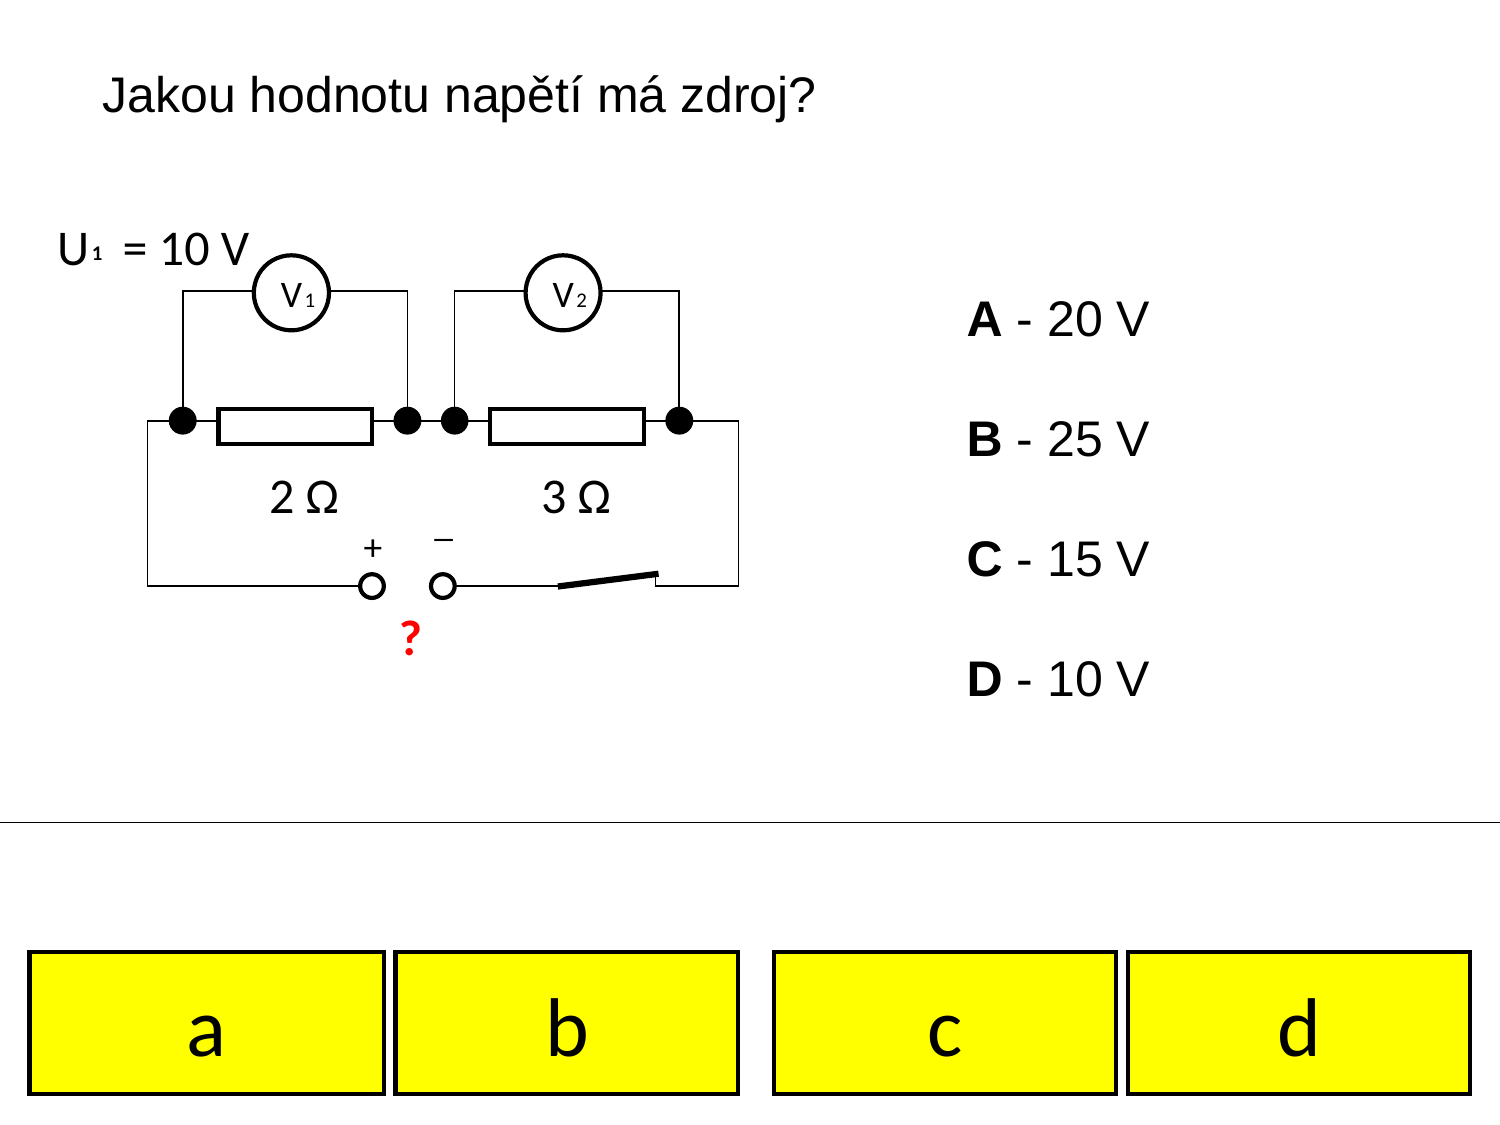

Jakou hodnotu napětí má zdroj?
U = 10 V
1
V
1
V
2
2 Ω
3 Ω
_
+
A - 20 V
B - 25 V
C - 15 V
D - 10 V
?
a
b
c
d